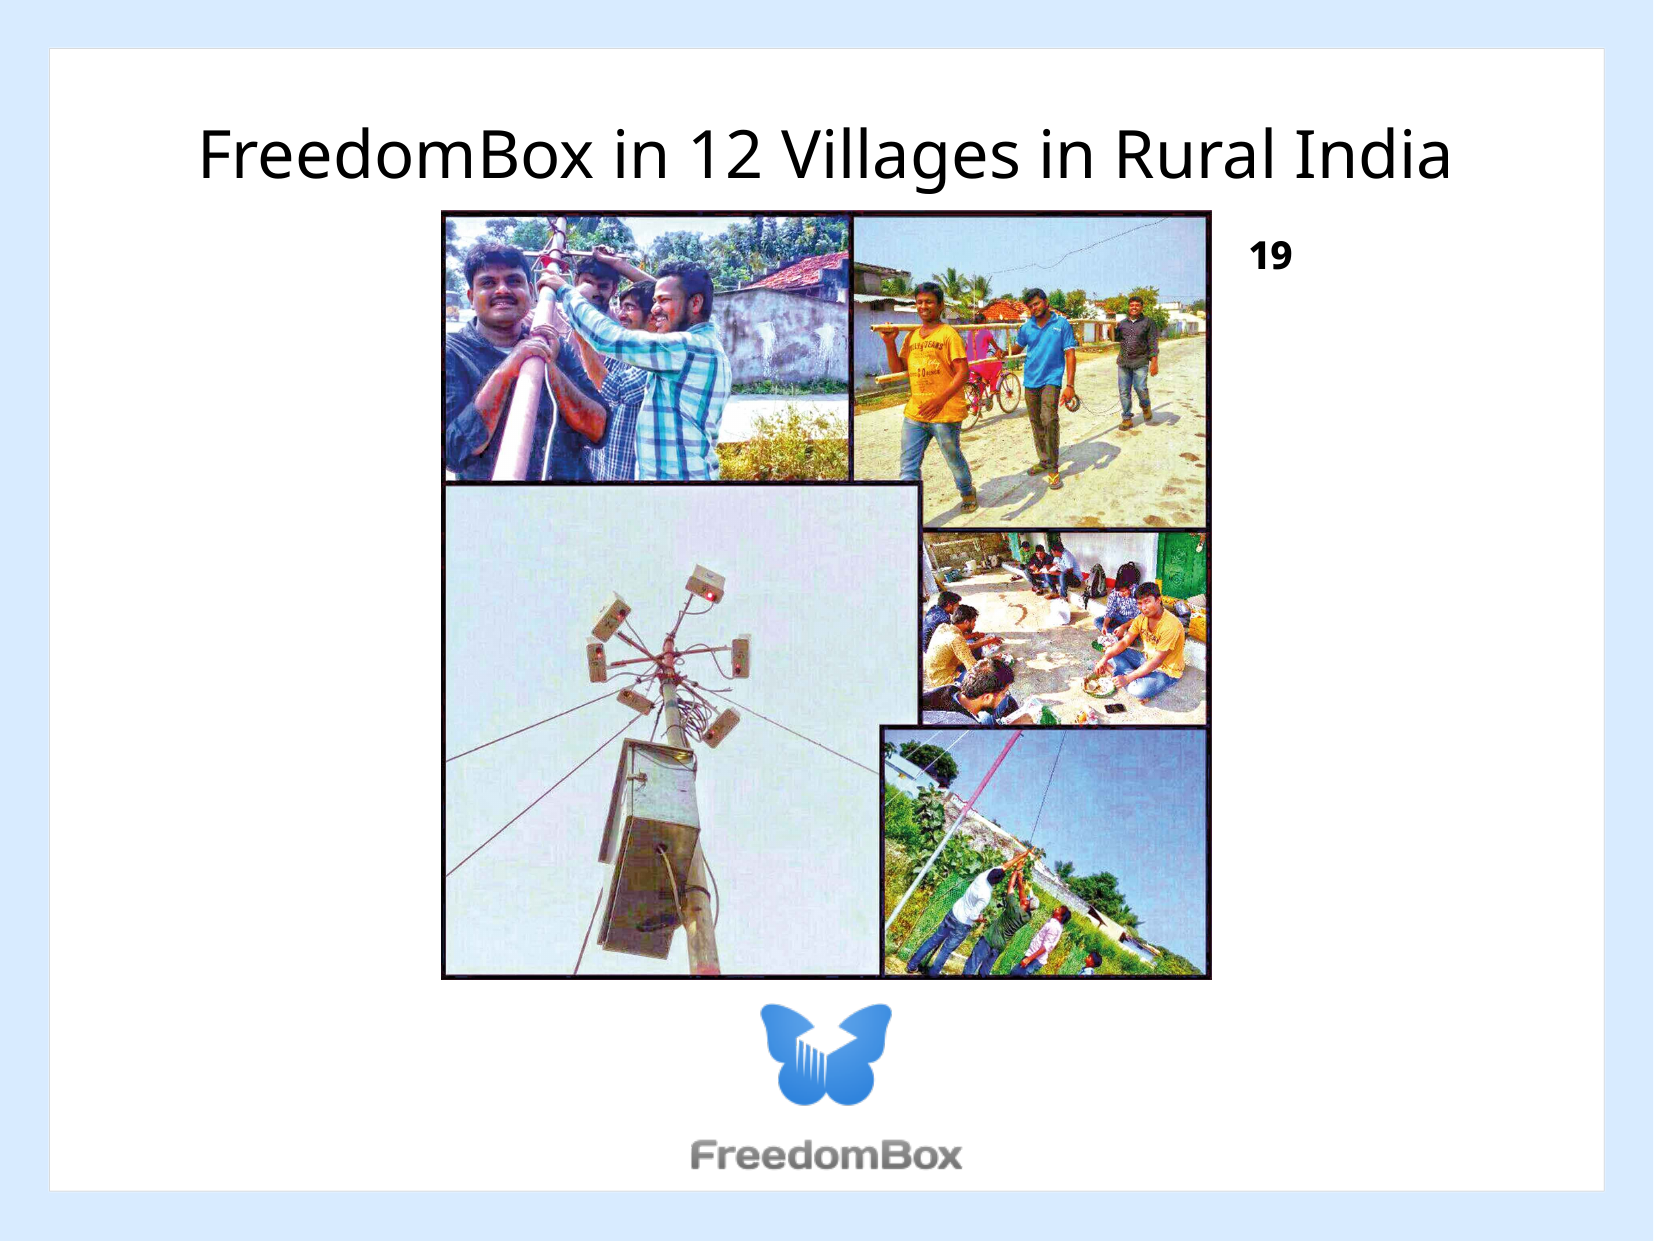

# FreedomBox in 12 Villages in Rural India
19